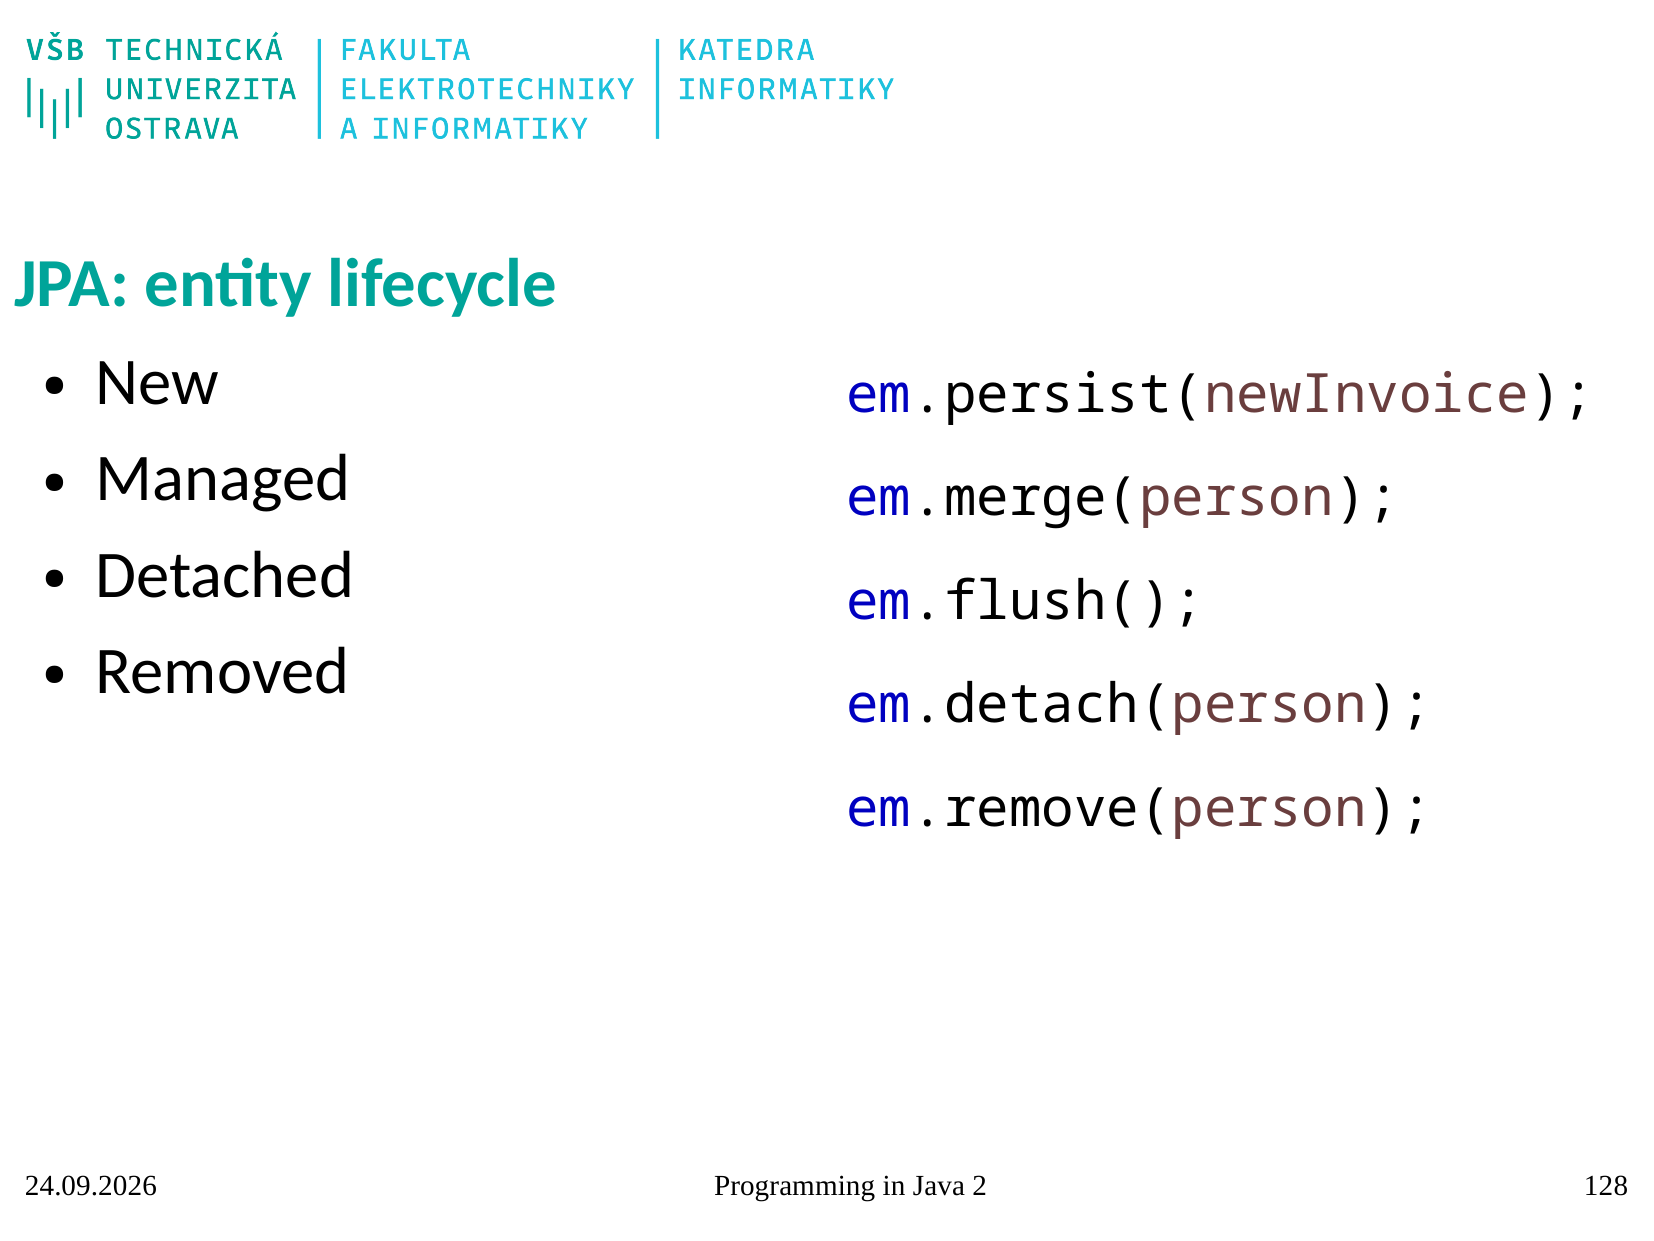

# JPA: entity lifecycle
New
Managed
Detached
Removed
em.persist(newInvoice);
em.merge(person);
em.flush();
em.detach(person);
em.remove(person);
Programming in Java 2
128